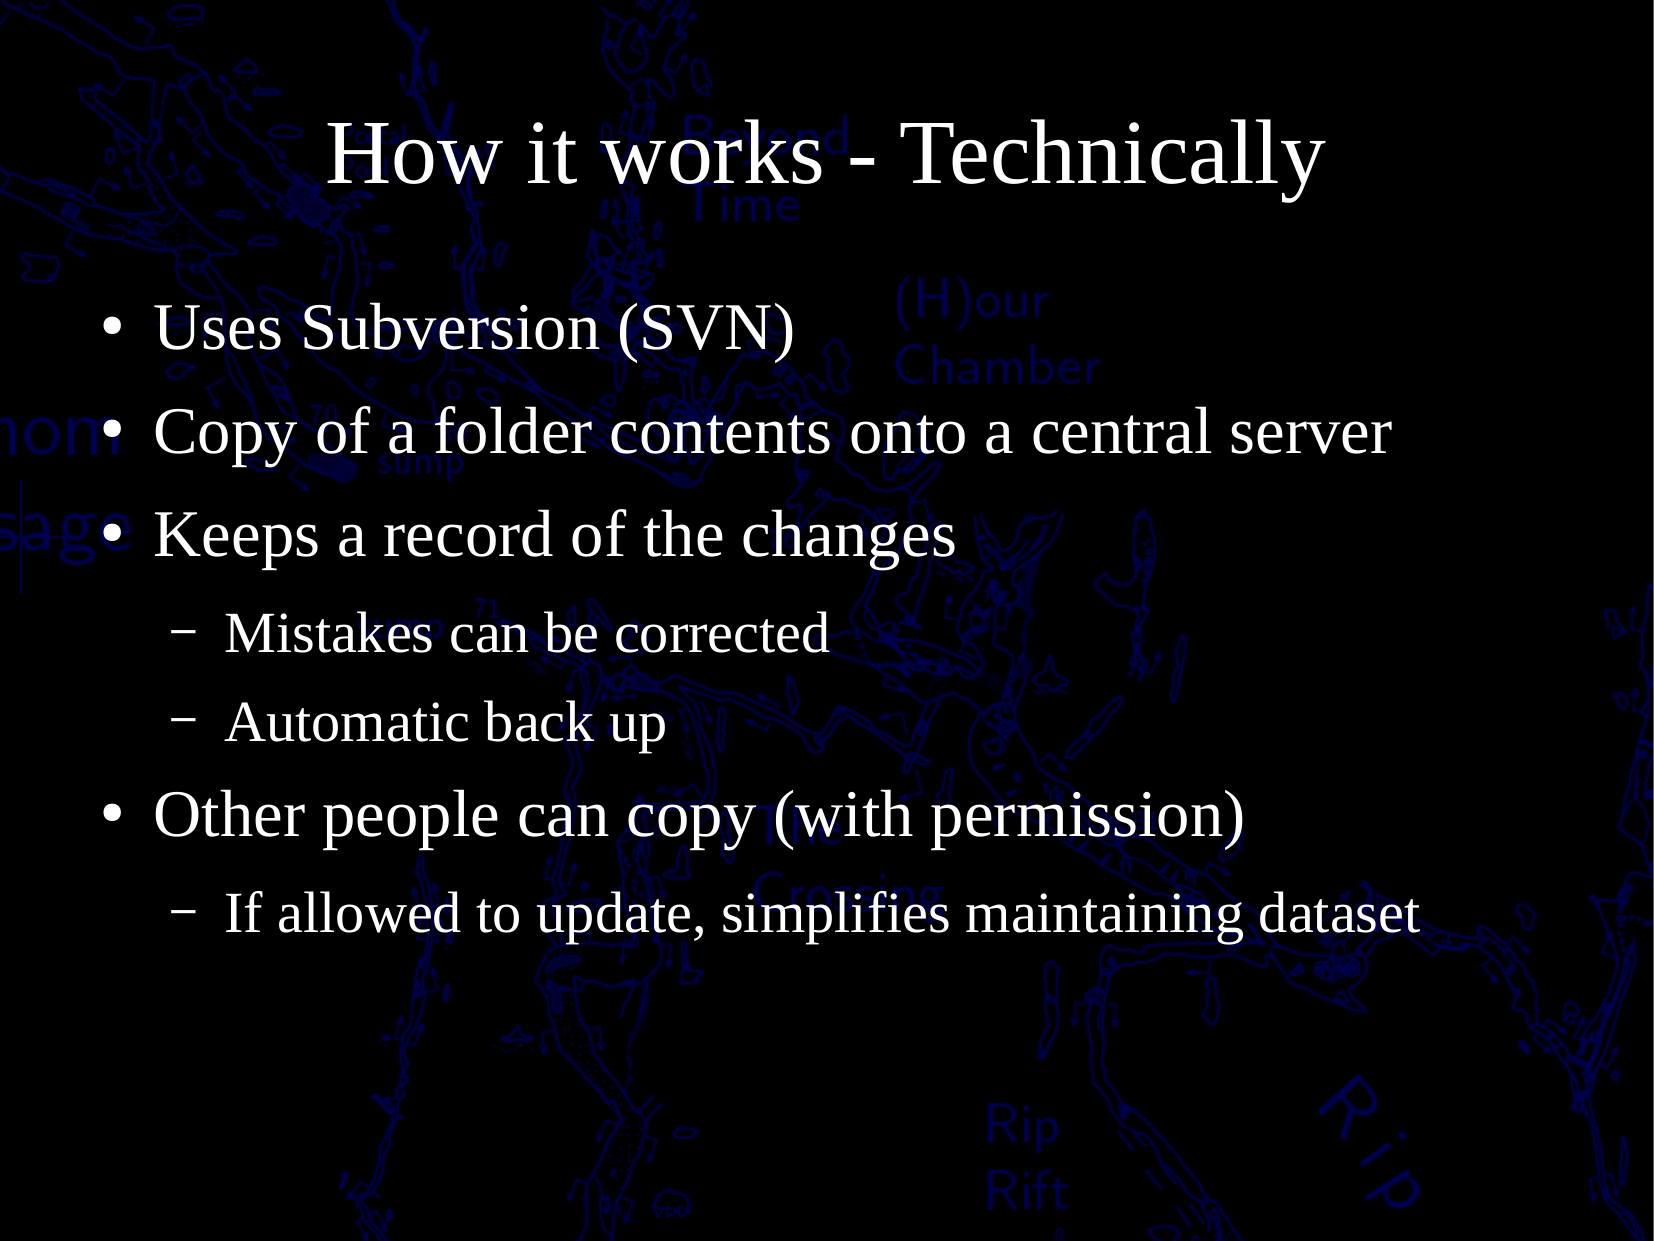

# How it works - Technically
Uses Subversion (SVN)
Copy of a folder contents onto a central server
Keeps a record of the changes
Mistakes can be corrected
Automatic back up
Other people can copy (with permission)
If allowed to update, simplifies maintaining dataset